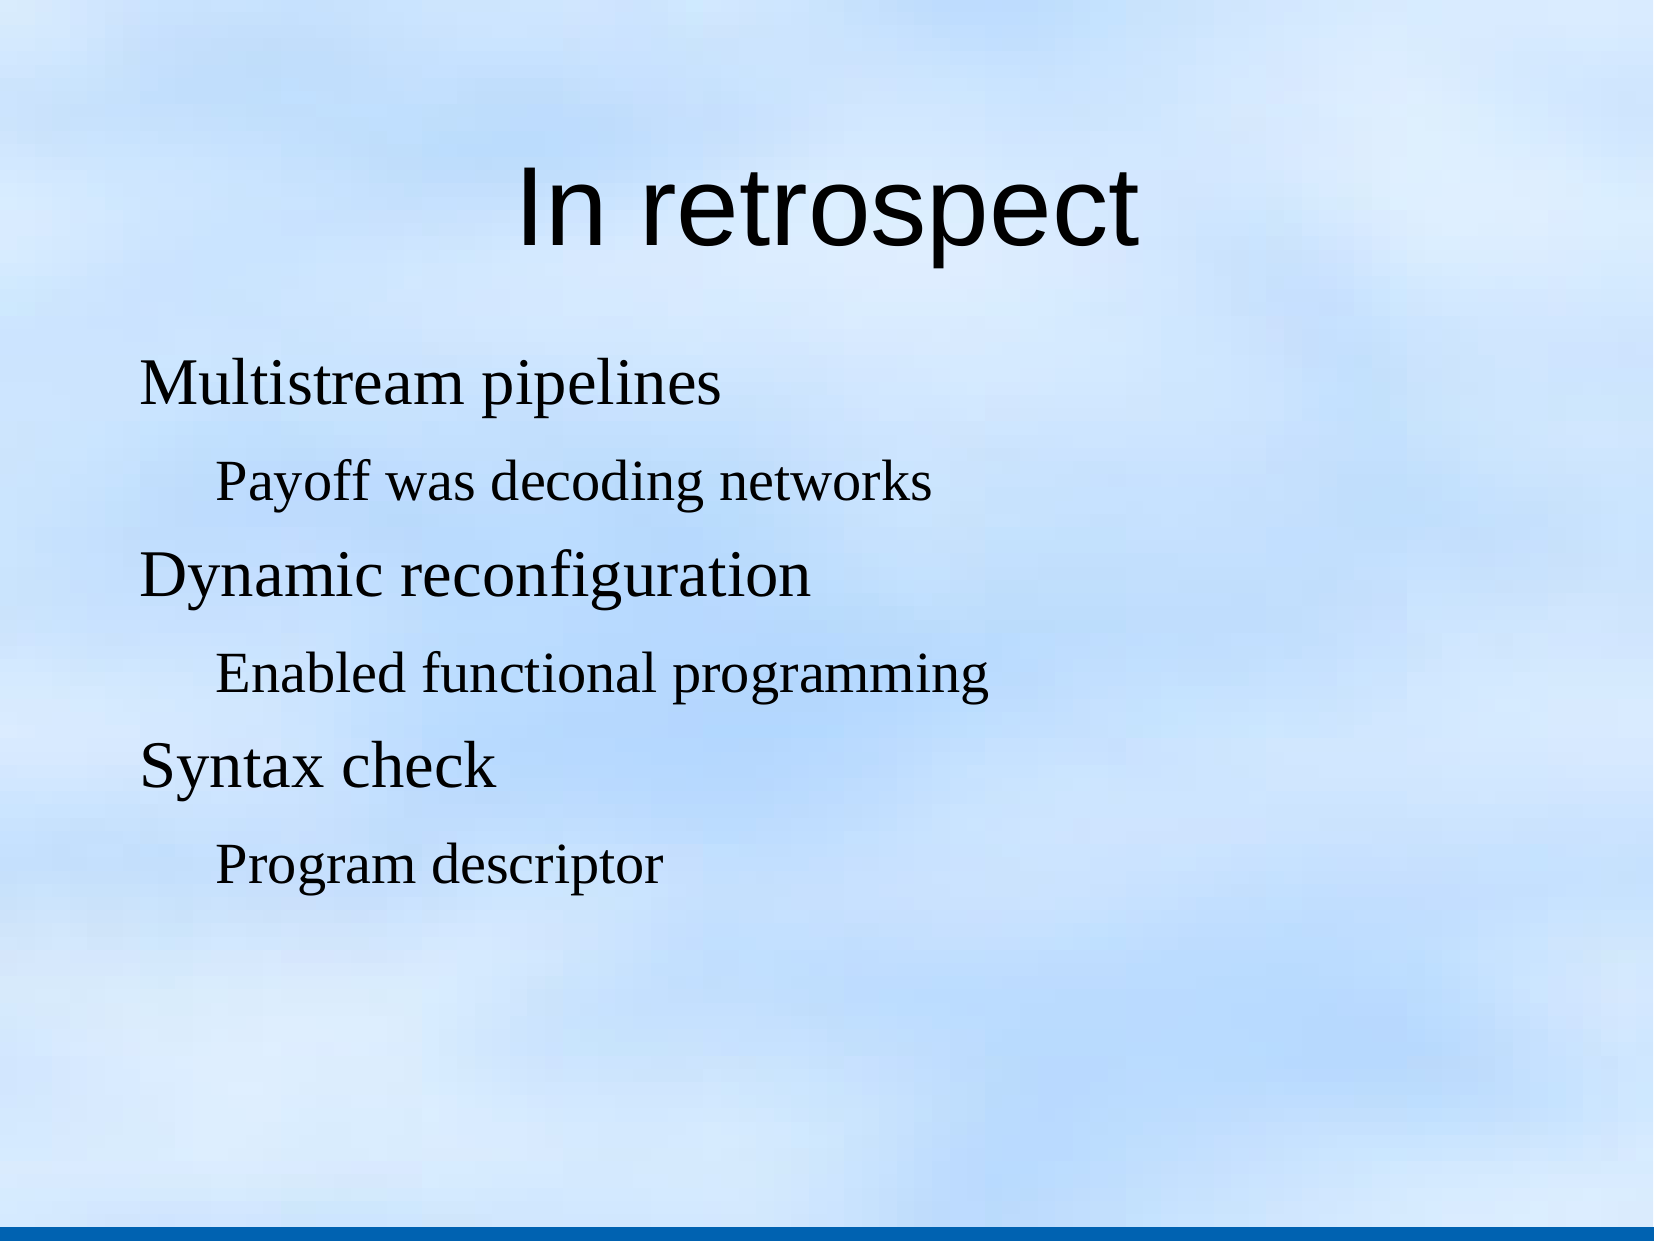

# In retrospect
Multistream pipelines
Payoff was decoding networks
Dynamic reconfiguration
Enabled functional programming
Syntax check
Program descriptor